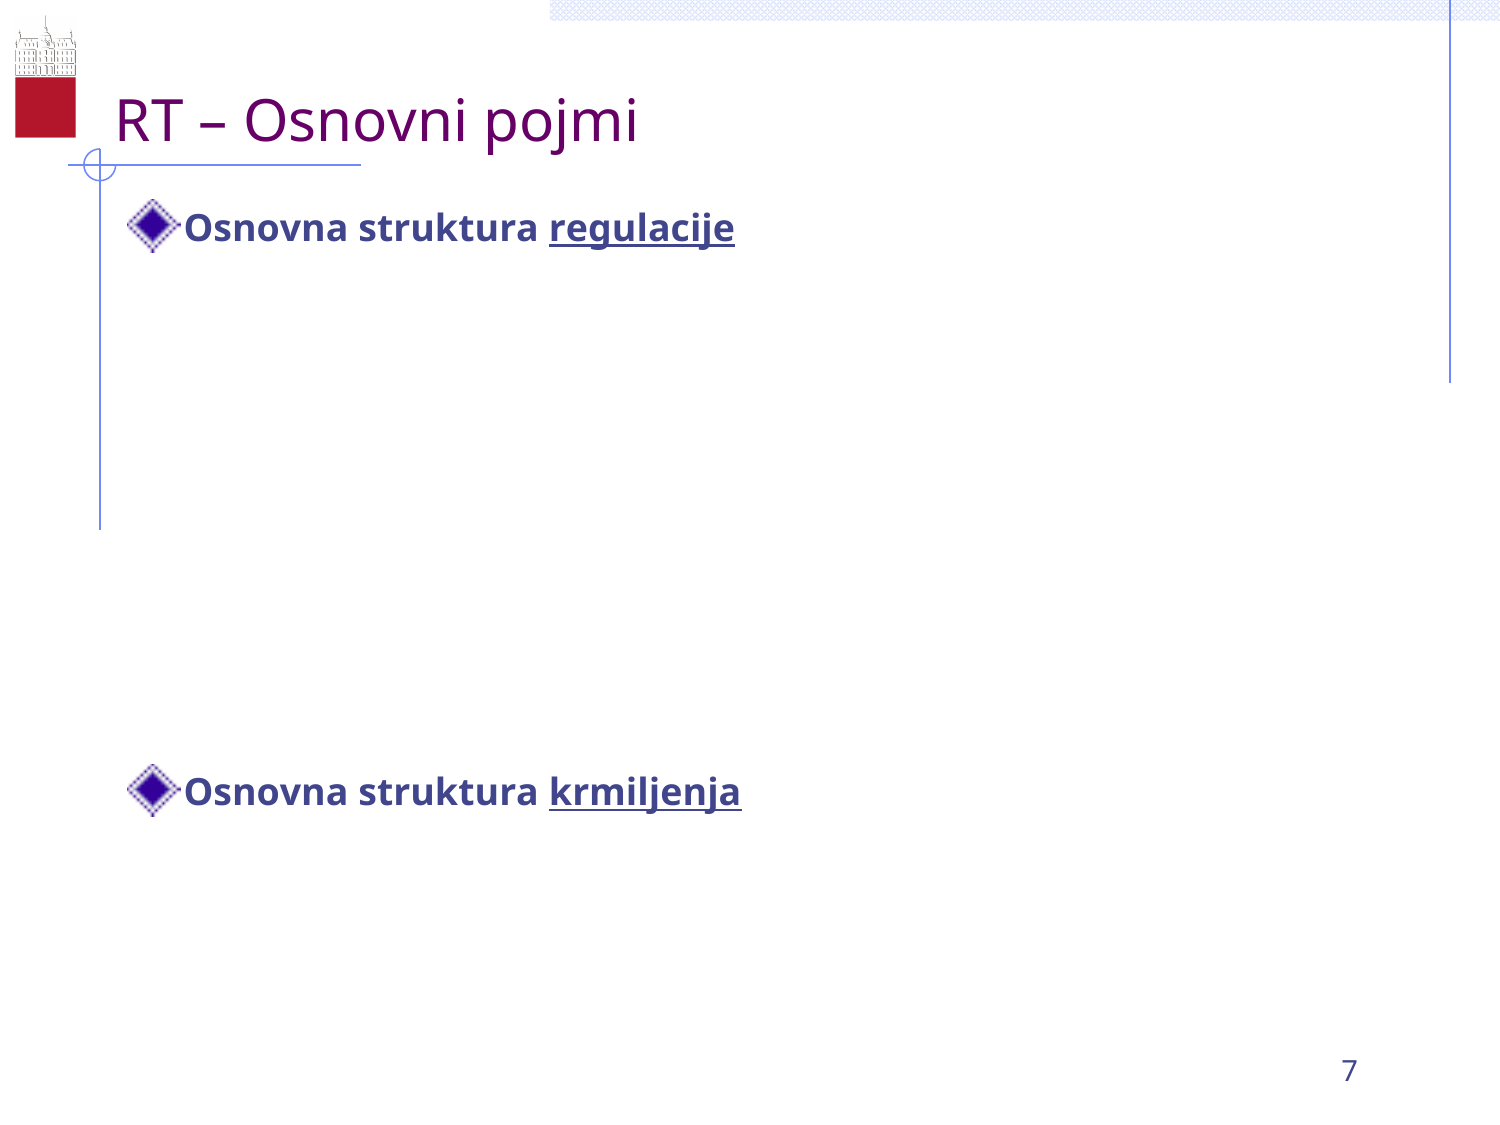

RT – Osnovni pojmi
# Osnovna struktura regulacije
Osnovna struktura krmiljenja